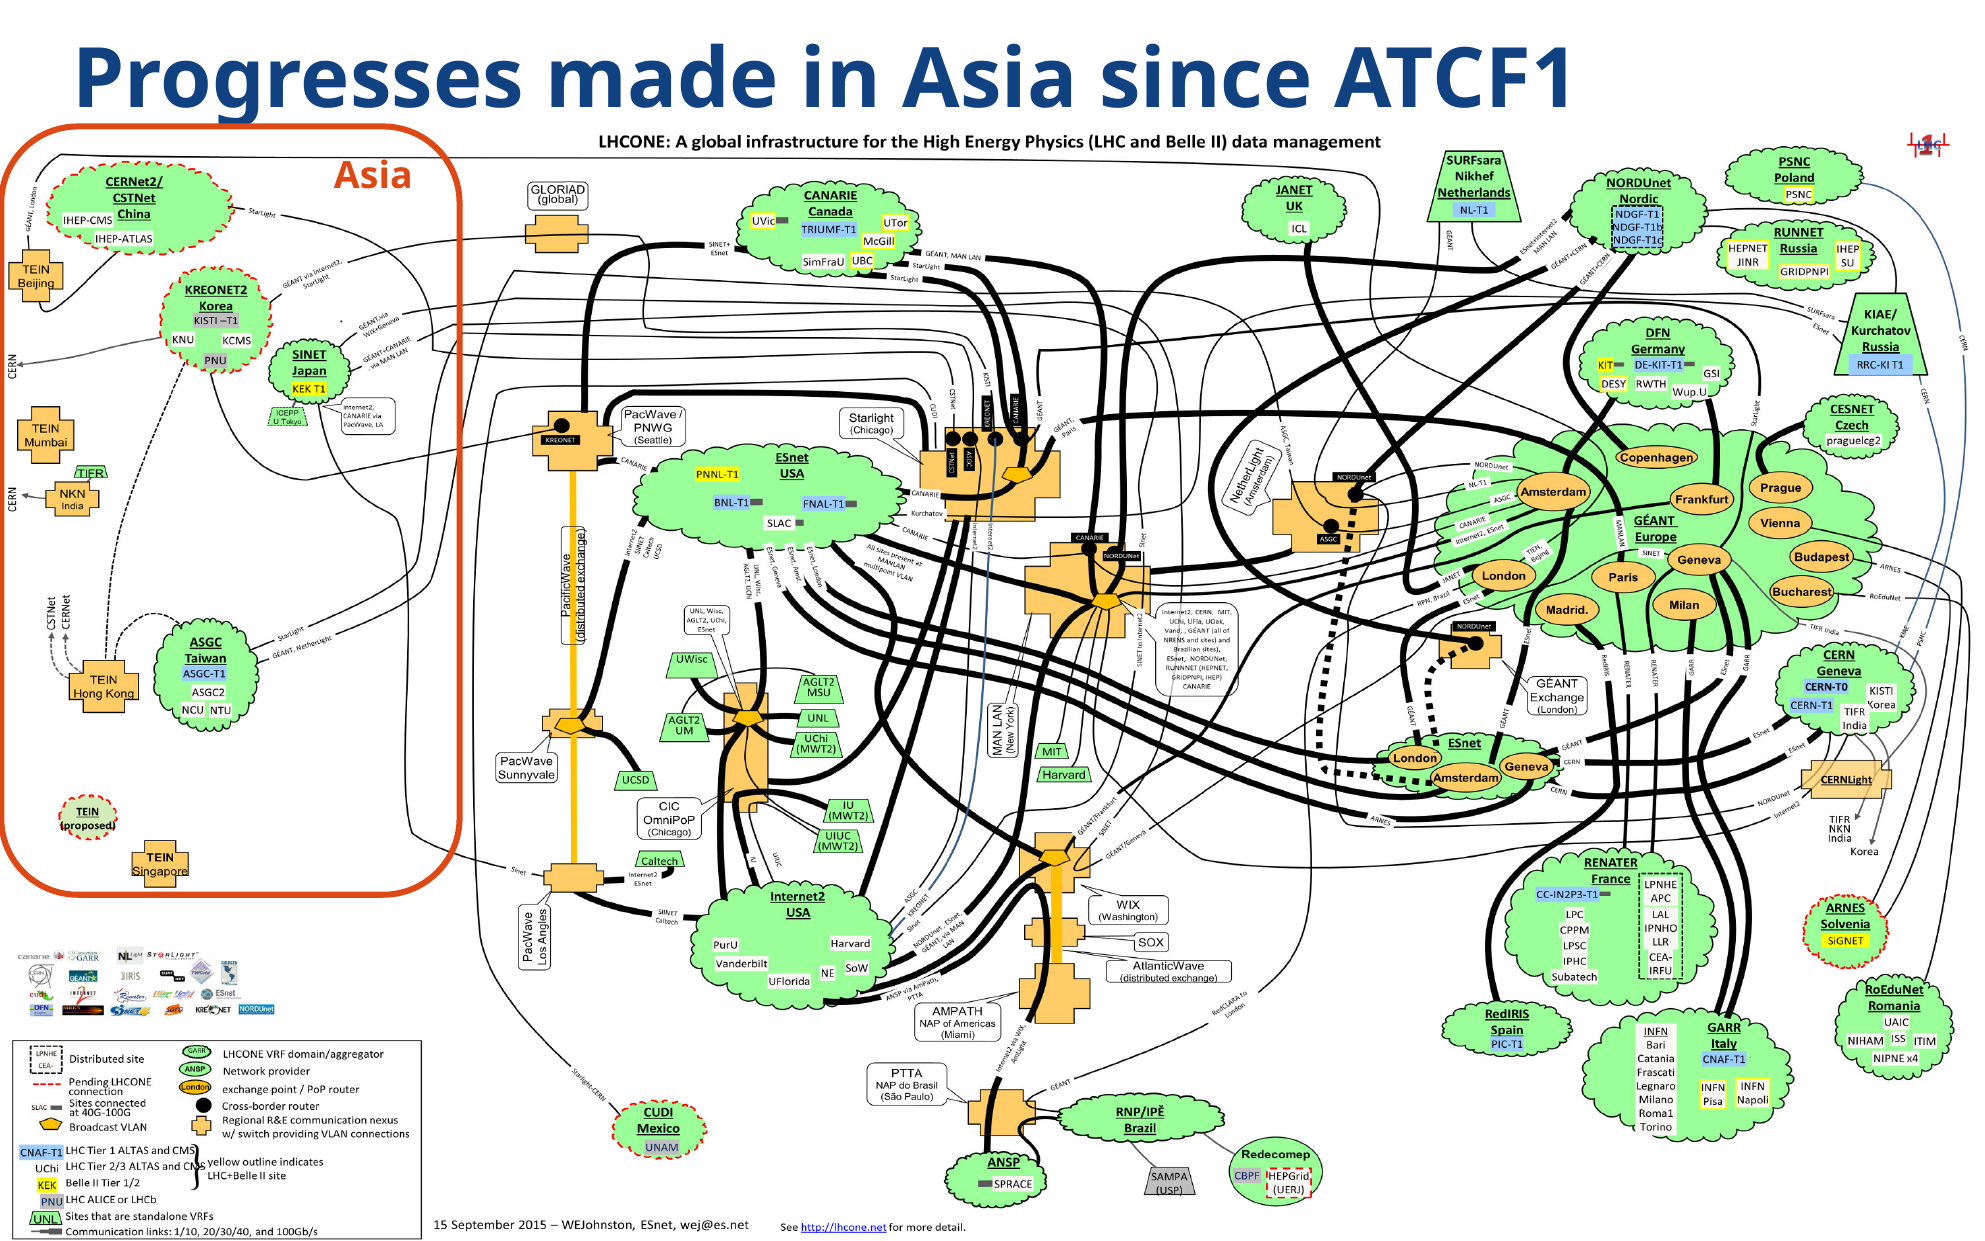

# Progresses made in Asia since ATCF1
Asia